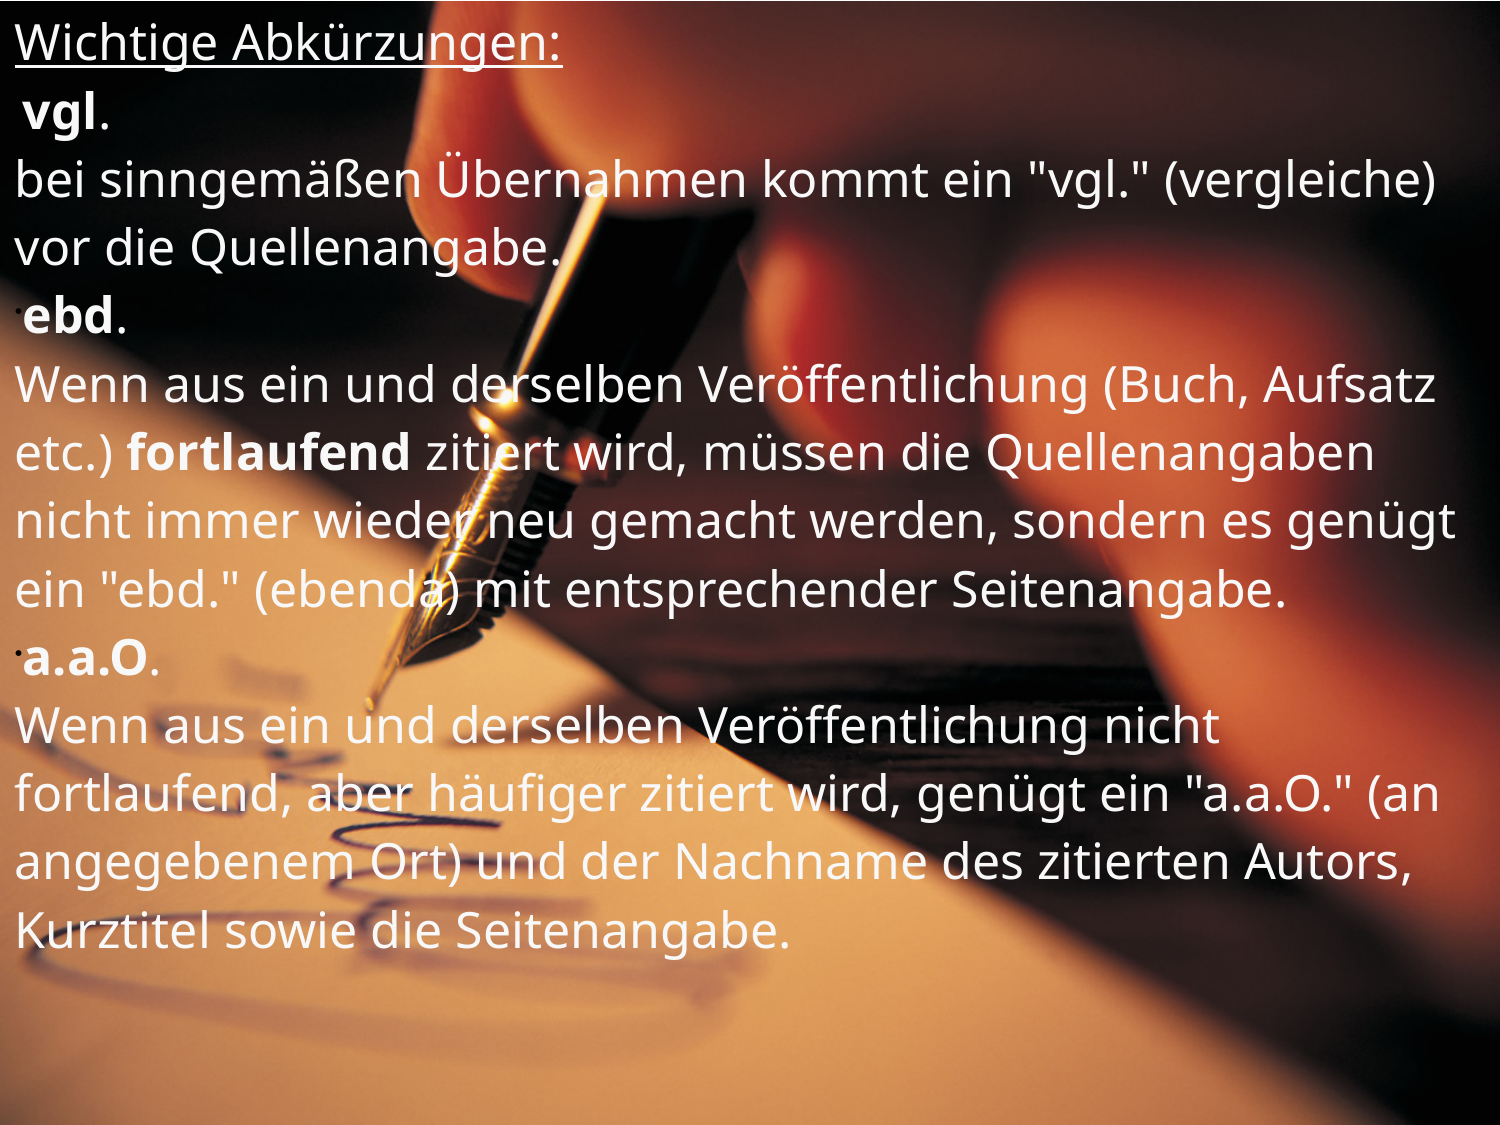

Wichtige Abkürzungen:
vgl.
bei sinngemäßen Übernahmen kommt ein "vgl." (vergleiche) vor die Quellenangabe.
ebd.
Wenn aus ein und derselben Veröffentlichung (Buch, Aufsatz etc.) fortlaufend zitiert wird, müssen die Quellenangaben nicht immer wieder neu gemacht werden, sondern es genügt ein "ebd." (ebenda) mit entsprechender Seitenangabe.
a.a.O.
Wenn aus ein und derselben Veröffentlichung nicht fortlaufend, aber häufiger zitiert wird, genügt ein "a.a.O." (an angegebenem Ort) und der Nachname des zitierten Autors, Kurztitel sowie die Seitenangabe.